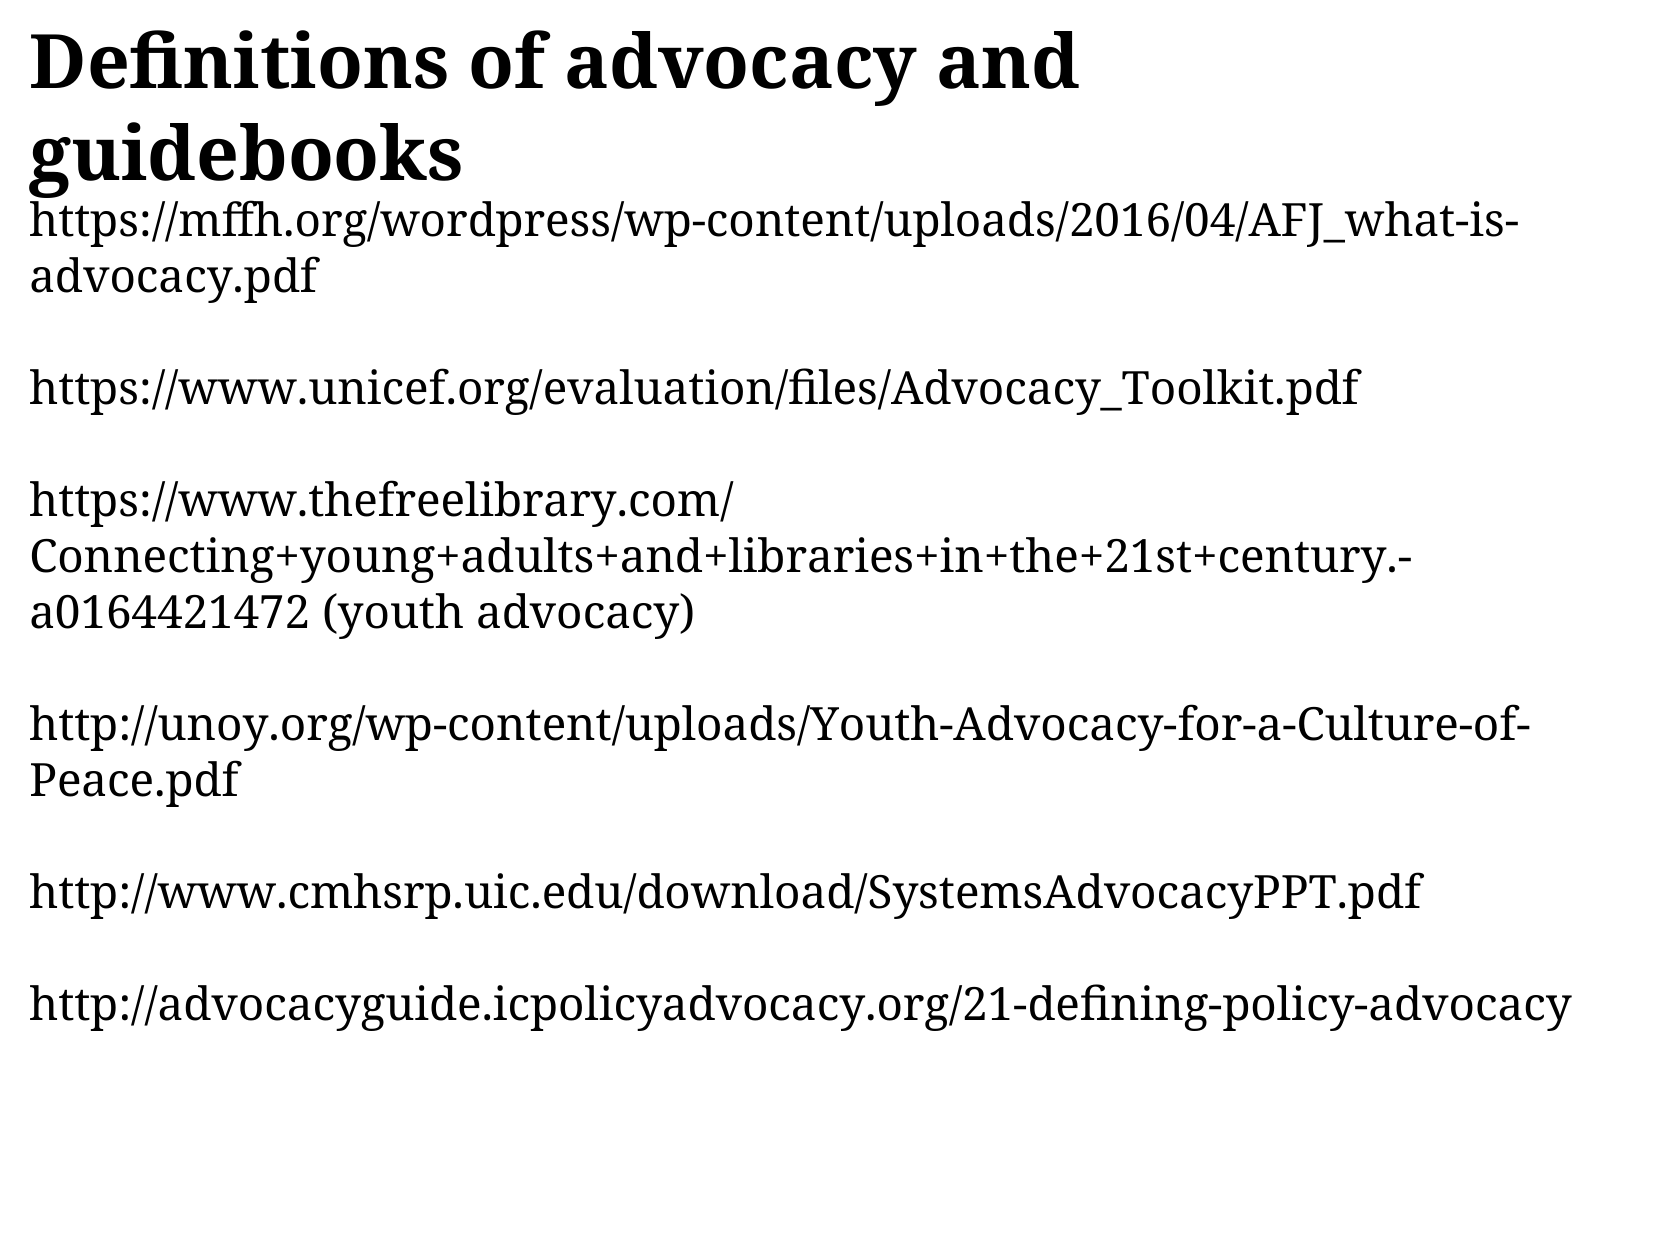

# Definitions of advocacy and guidebooks
https://mffh.org/wordpress/wp-content/uploads/2016/04/AFJ_what-is-advocacy.pdf
https://www.unicef.org/evaluation/files/Advocacy_Toolkit.pdf
https://www.thefreelibrary.com/Connecting+young+adults+and+libraries+in+the+21st+century.-a0164421472 (youth advocacy)
http://unoy.org/wp-content/uploads/Youth-Advocacy-for-a-Culture-of-Peace.pdf
http://www.cmhsrp.uic.edu/download/SystemsAdvocacyPPT.pdf
http://advocacyguide.icpolicyadvocacy.org/21-defining-policy-advocacy